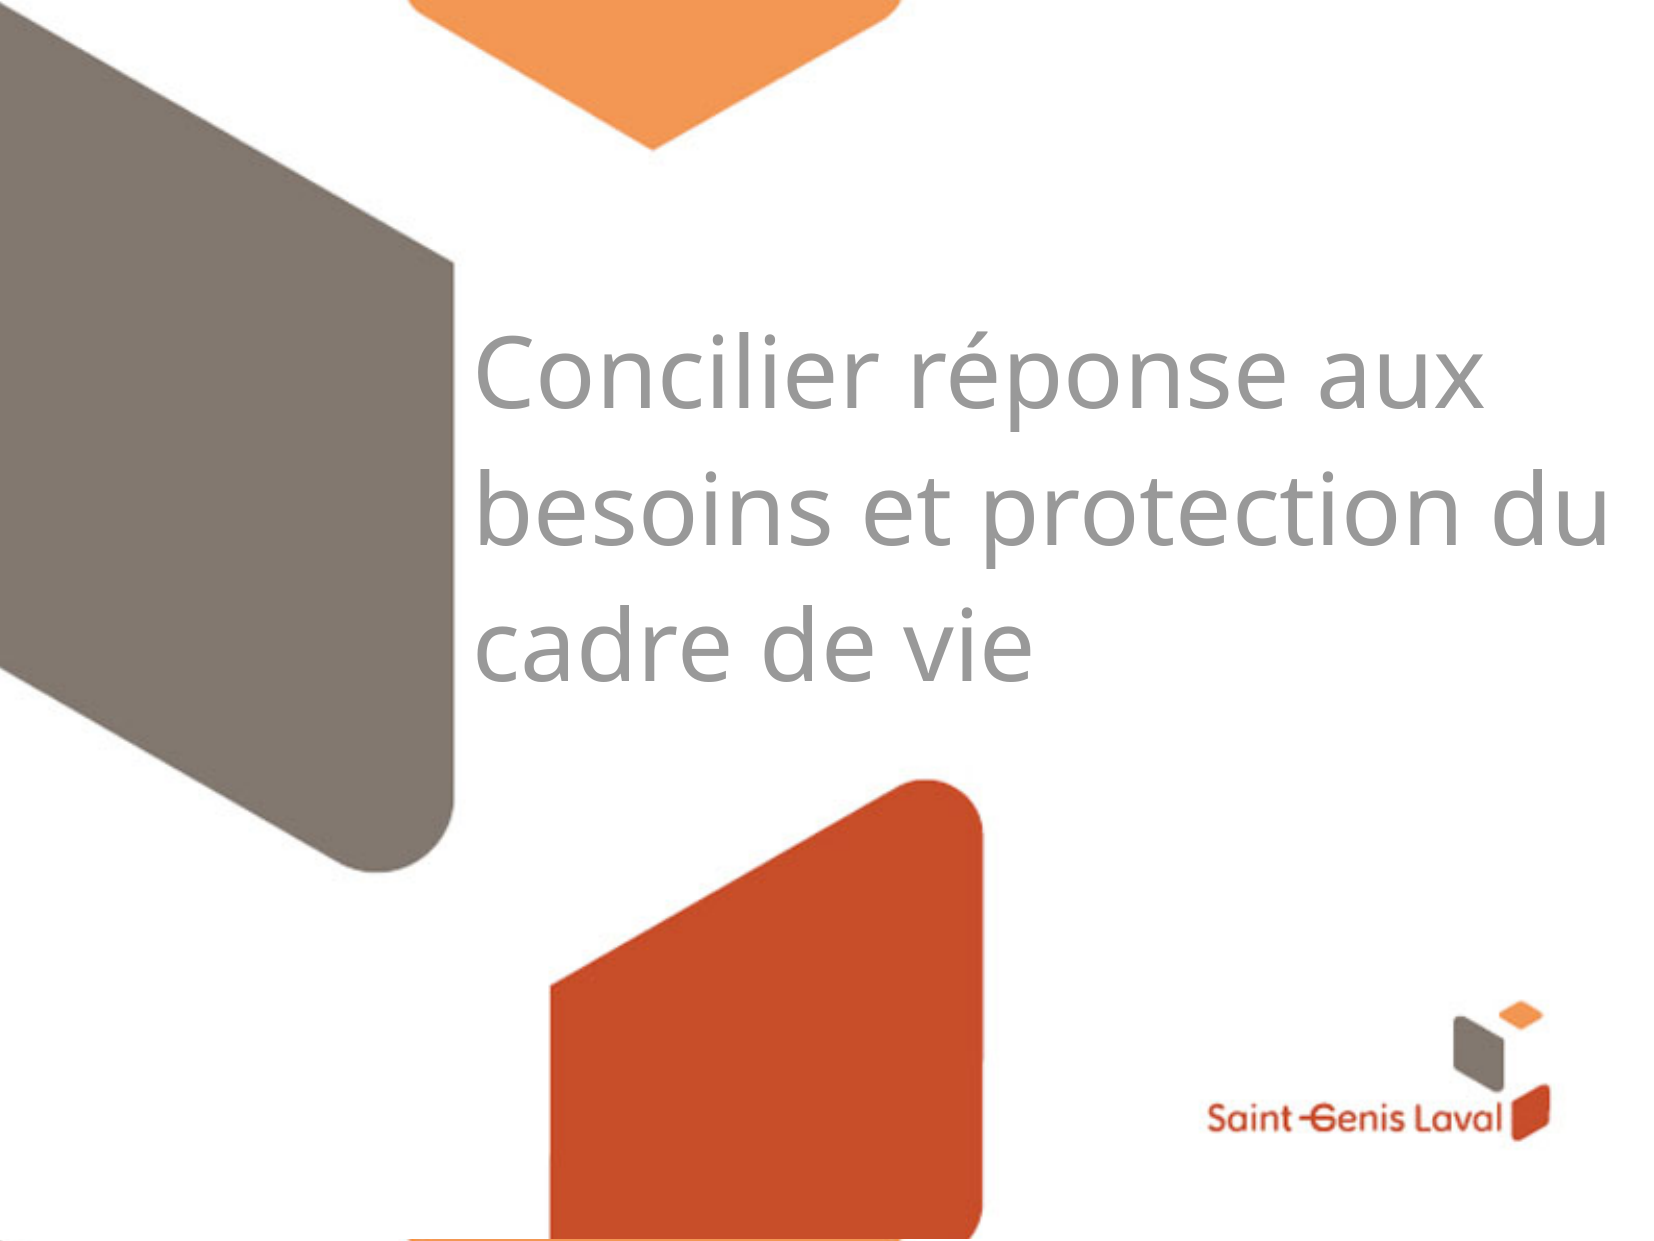

# Concilier réponse aux besoins et protection du cadre de vie